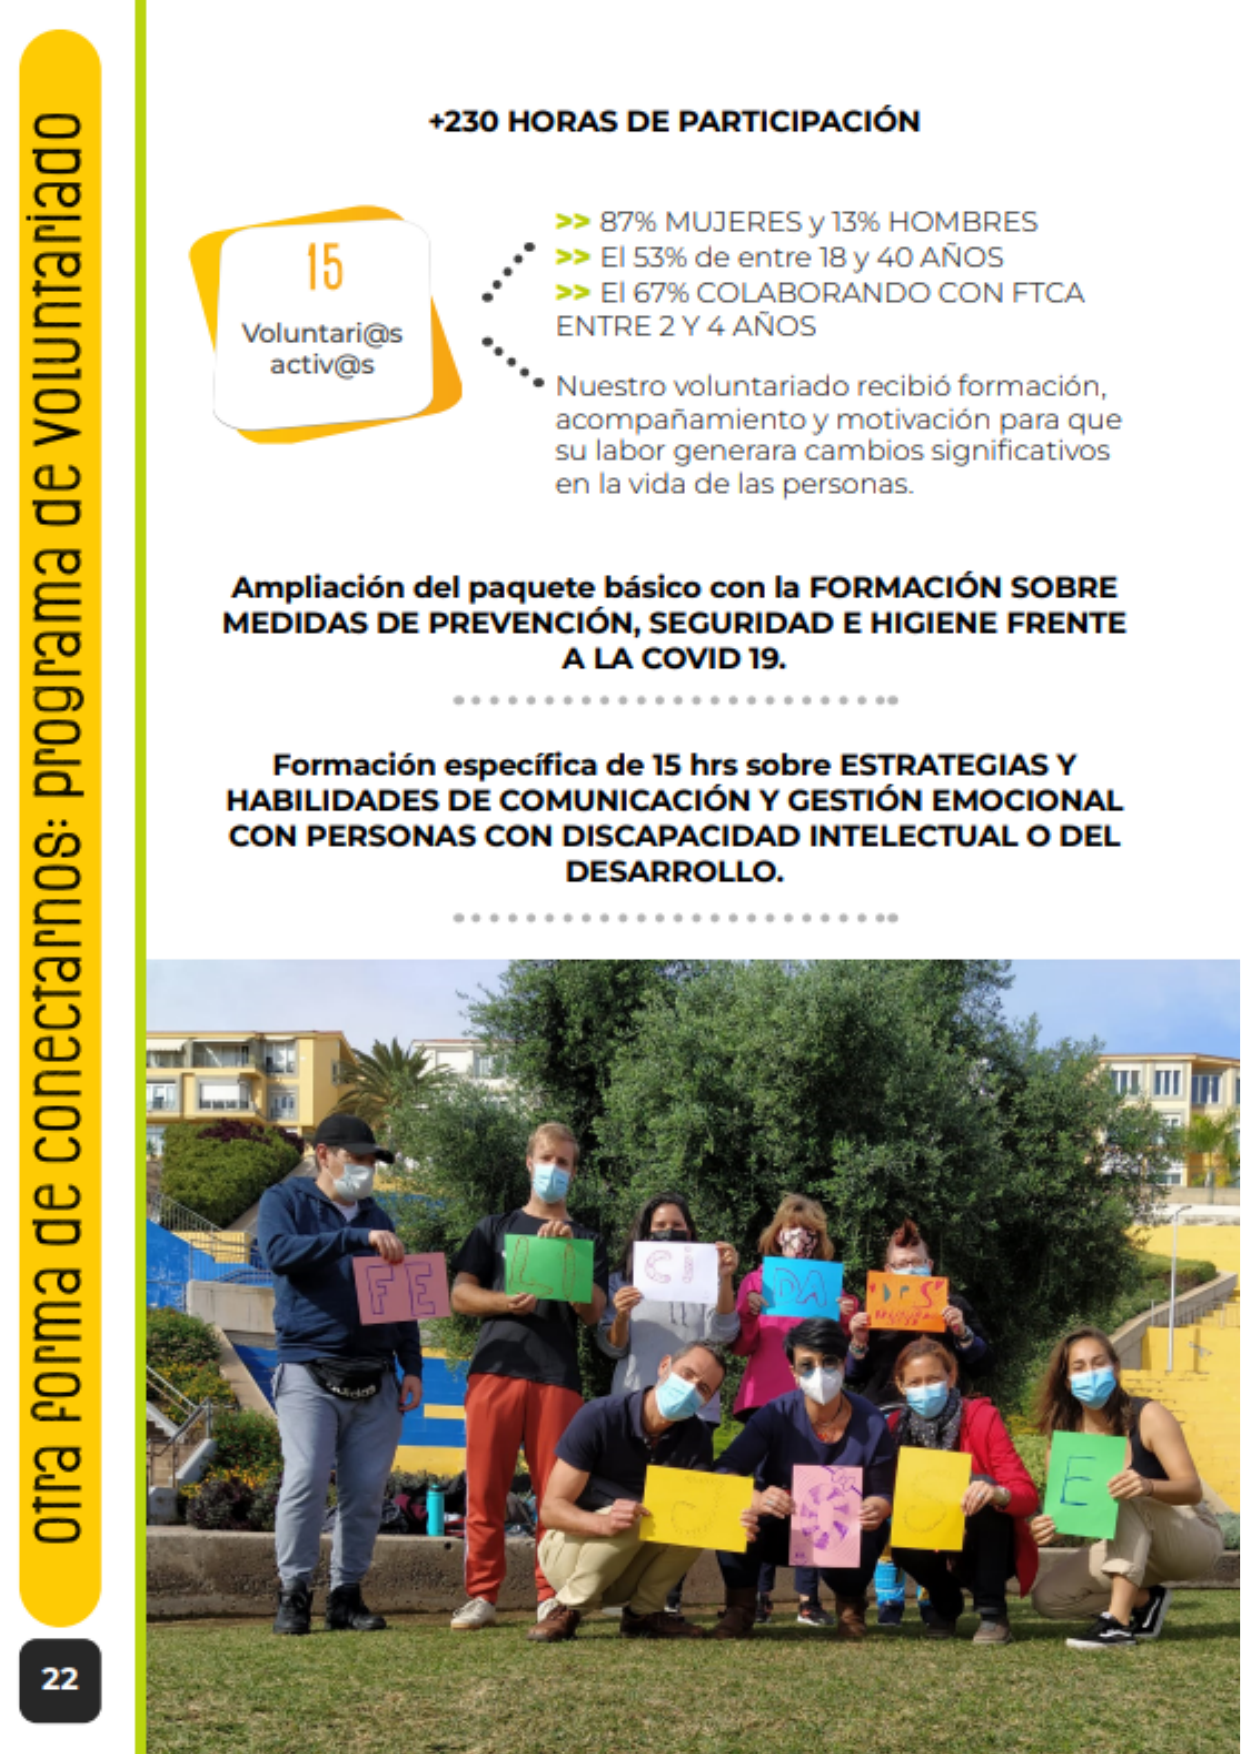

+230 HORAS DE PARTICIPACIÓN
>>
87% MUJERES y 13% HOMBRES
>>
El 53% de entre 18 y 40 AÑOS
>>
El 67% COLABORANDO CON FTCA
ENTRE 2 Y 4 AÑOS
Voluntari@s
activ@s
Nuestro voluntariado recibió formación,
acompañamiento y motivación para que
su labor generara cambios significativos
en la vida de las personas.
Ampliación del paquete básico con la FORMACIÓN SOBRE
MEDIDAS DE PREVENCIÓN, SEGURIDAD E HIGIENE FRENTE
A LA COVID 19.
Formación específica de 15 hrs sobre ESTRATEGIAS Y
HABILIDADES DE COMUNICACIÓN Y GESTIÓN EMOCIONAL
CON PERSONAS CON DISCAPACIDAD INTELECTUAL O DEL
DESARROLLO.
22